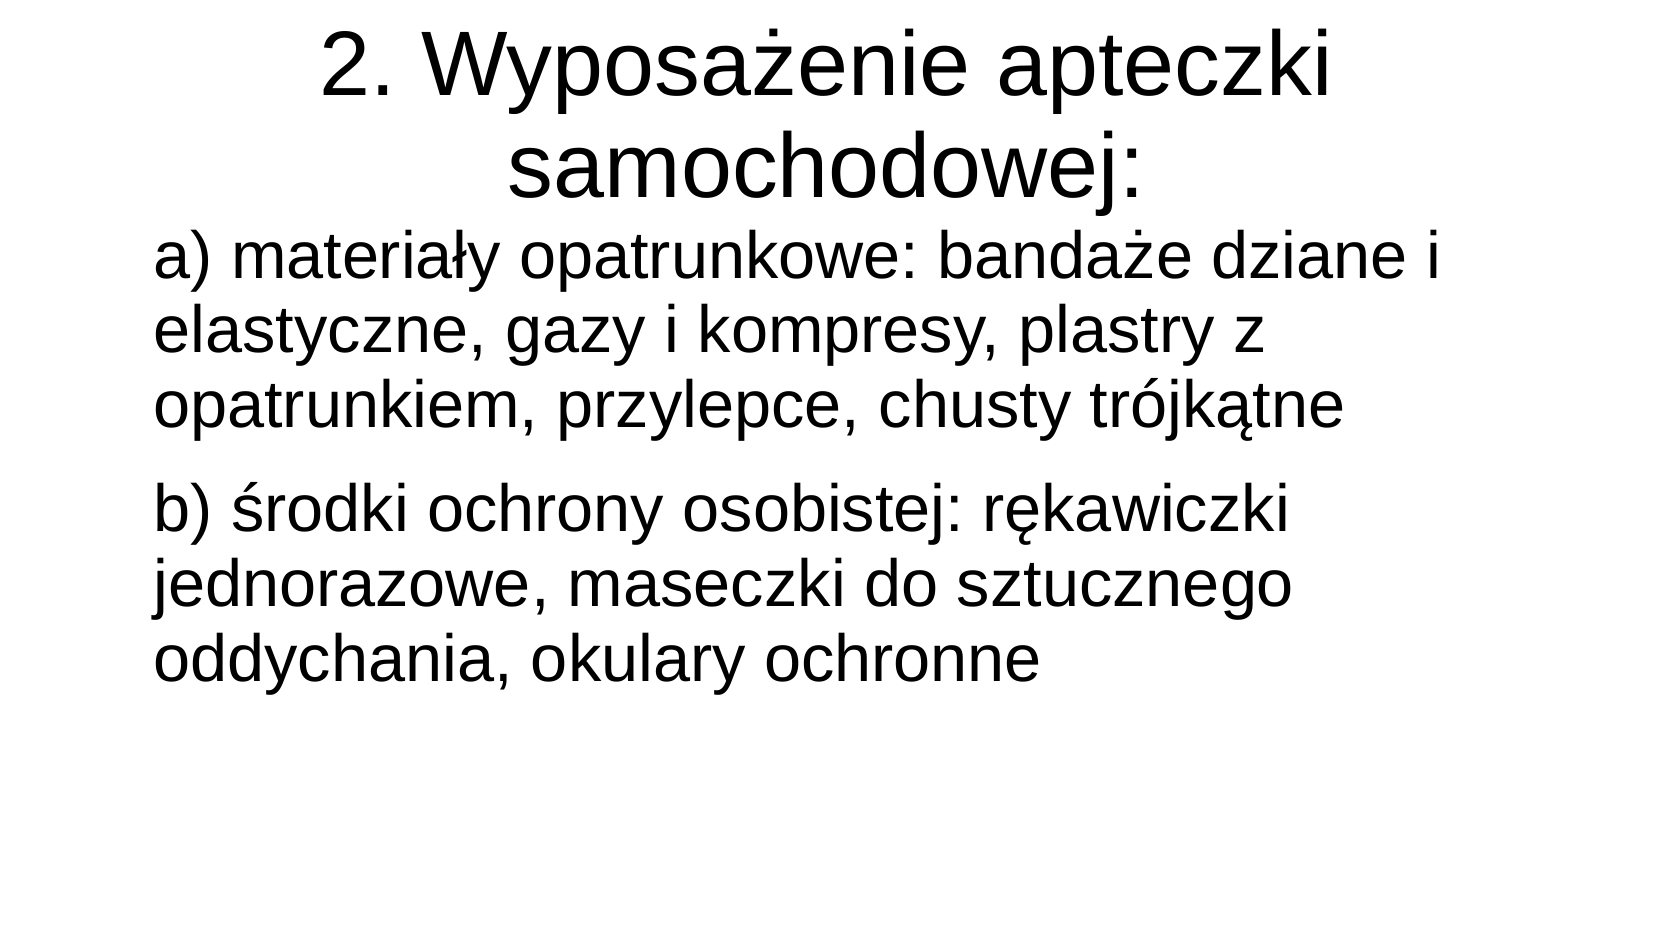

# 2. Wyposażenie apteczki samochodowej:
a) materiały opatrunkowe: bandaże dziane i elastyczne, gazy i kompresy, plastry z opatrunkiem, przylepce, chusty trójkątne
b) środki ochrony osobistej: rękawiczki jednorazowe, maseczki do sztucznego oddychania, okulary ochronne